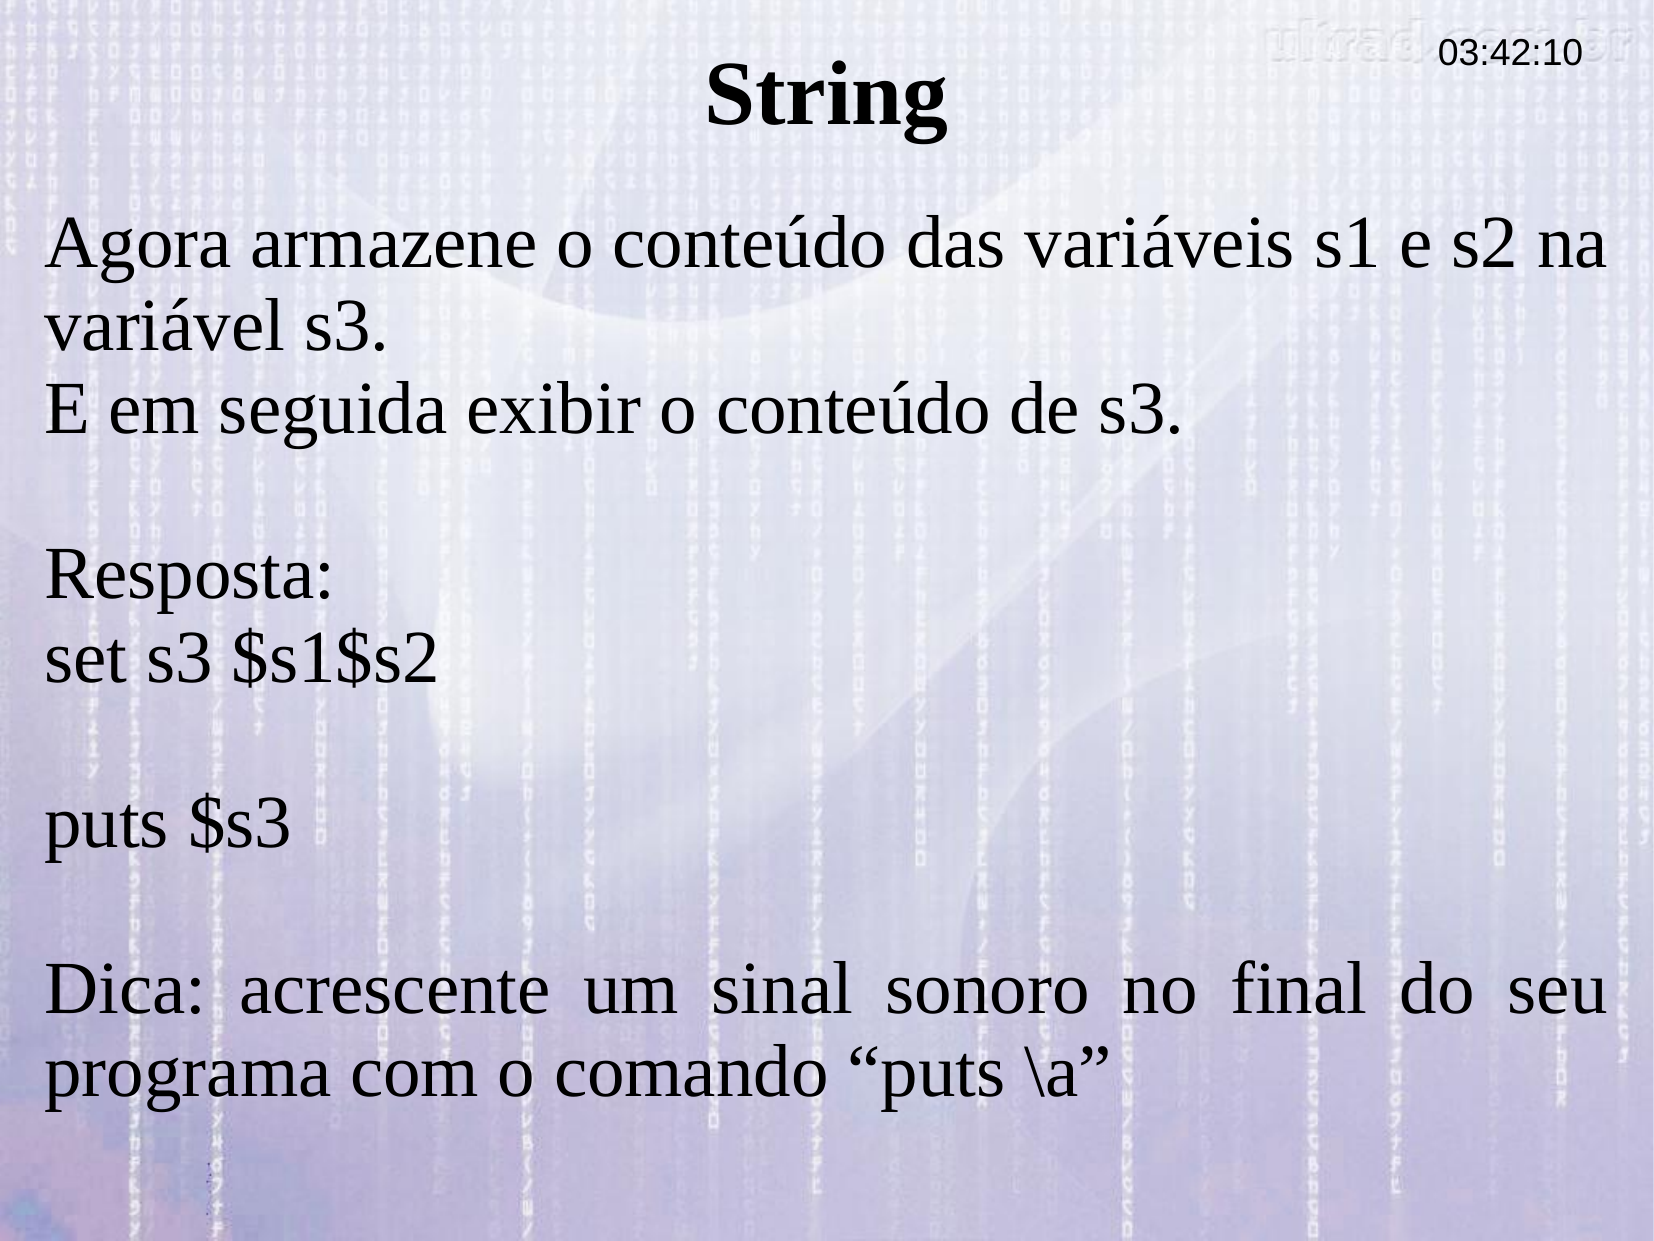

02:23:20
String
Agora armazene o conteúdo das variáveis s1 e s2 na variável s3.
E em seguida exibir o conteúdo de s3.
Resposta:
set s3 $s1$s2
puts $s3
Dica: acrescente um sinal sonoro no final do seu programa com o comando “puts \a”